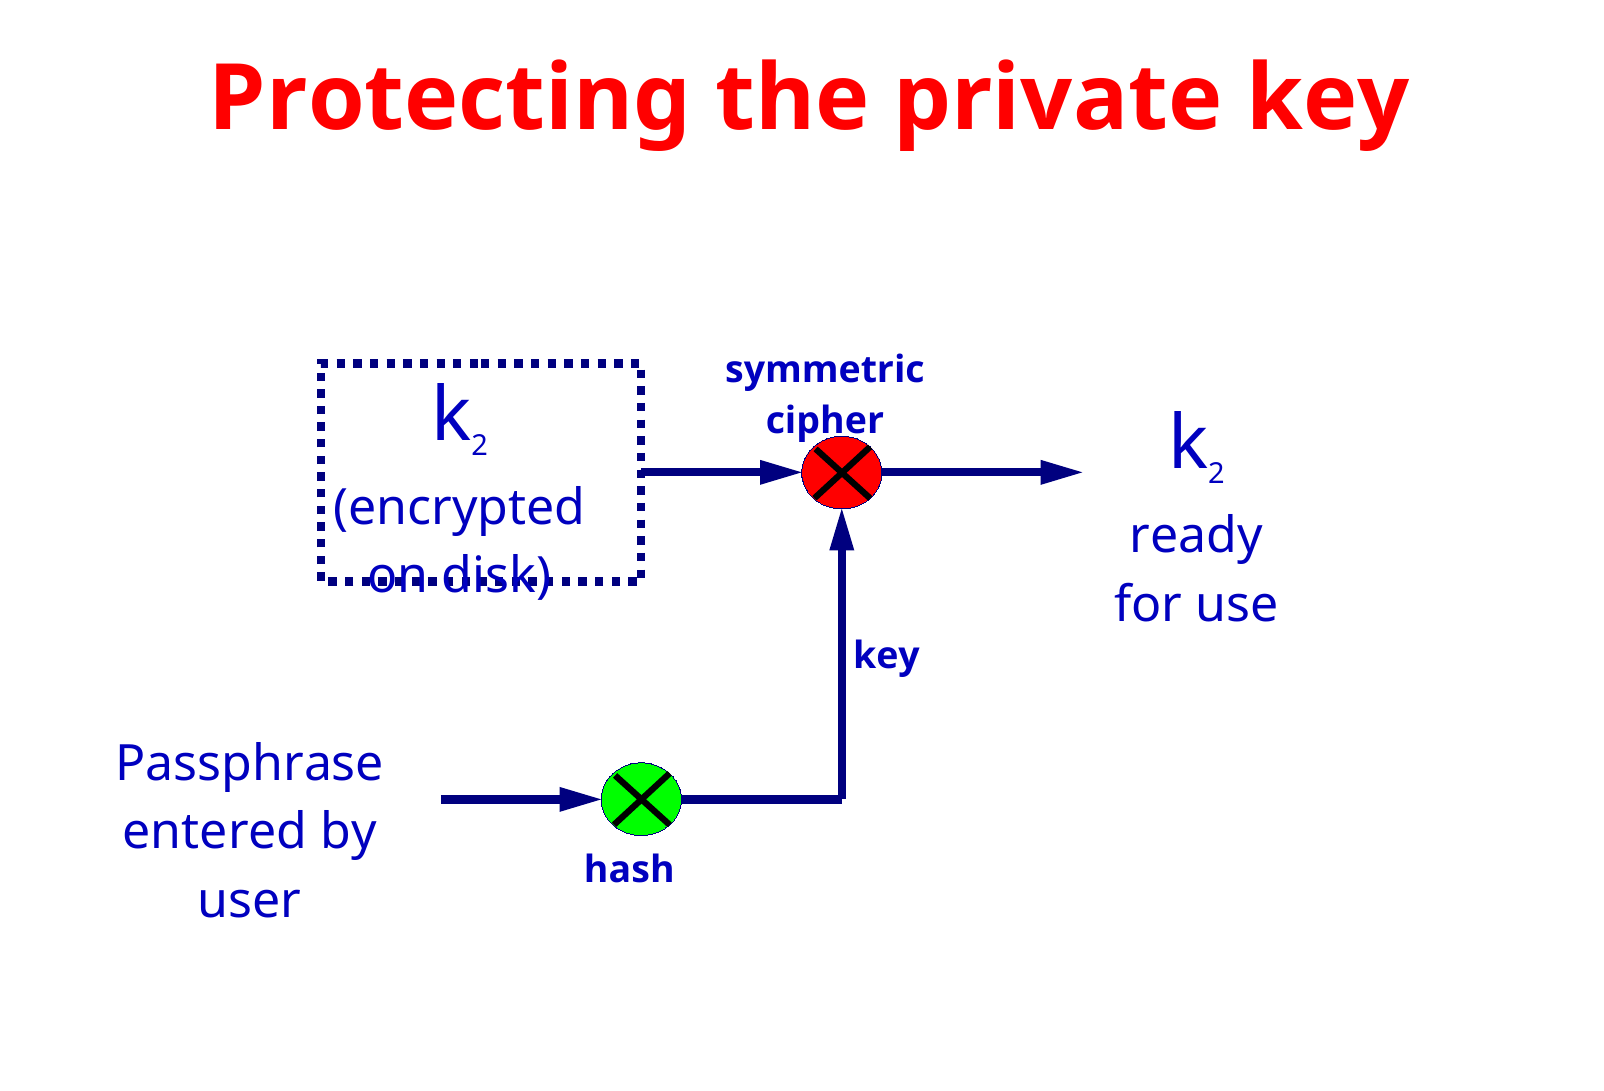

# Protecting the private key
symmetric
cipher
k2
(encrypted
on disk)
k2
ready
for use
key
Passphrase
entered by
user
hash